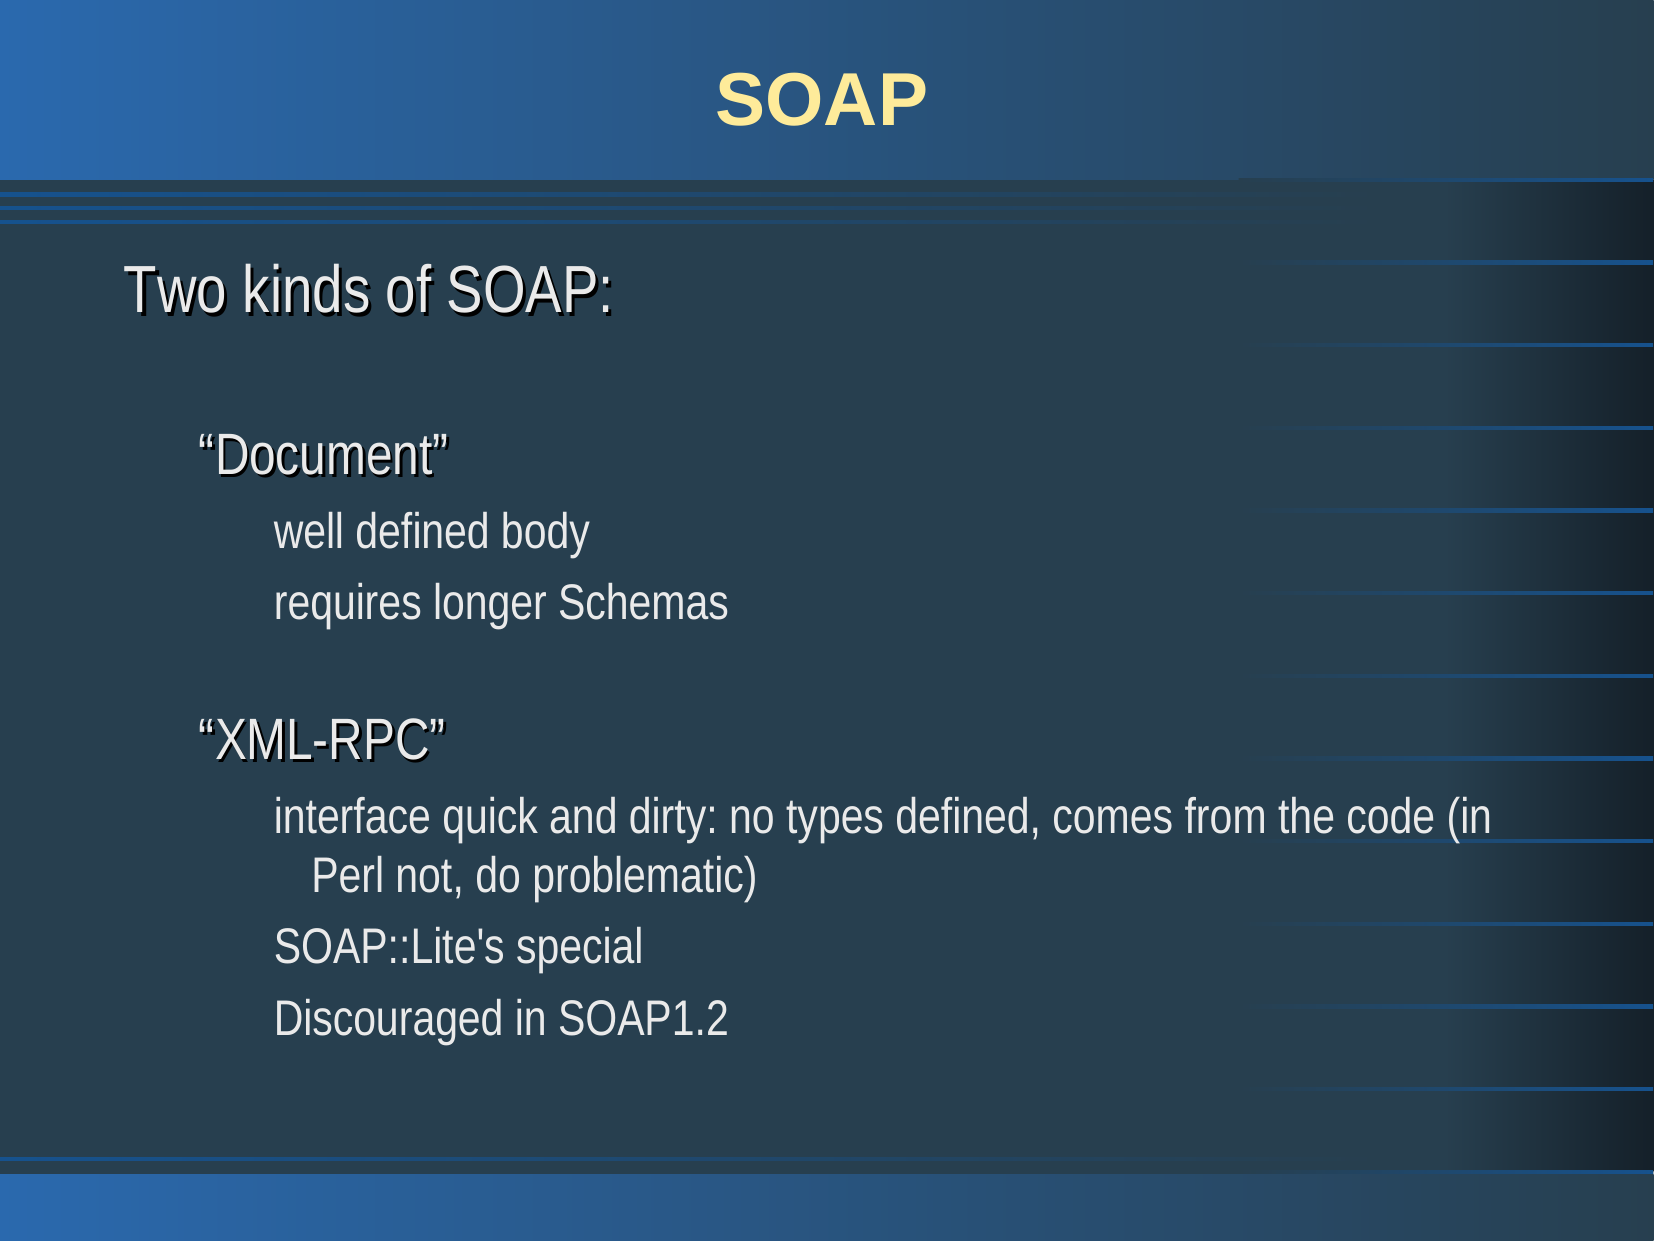

# SOAP
Two kinds of SOAP:
“Document”
well defined body
requires longer Schemas
“XML-RPC”
interface quick and dirty: no types defined, comes from the code (in Perl not, do problematic)
SOAP::Lite's special
Discouraged in SOAP1.2